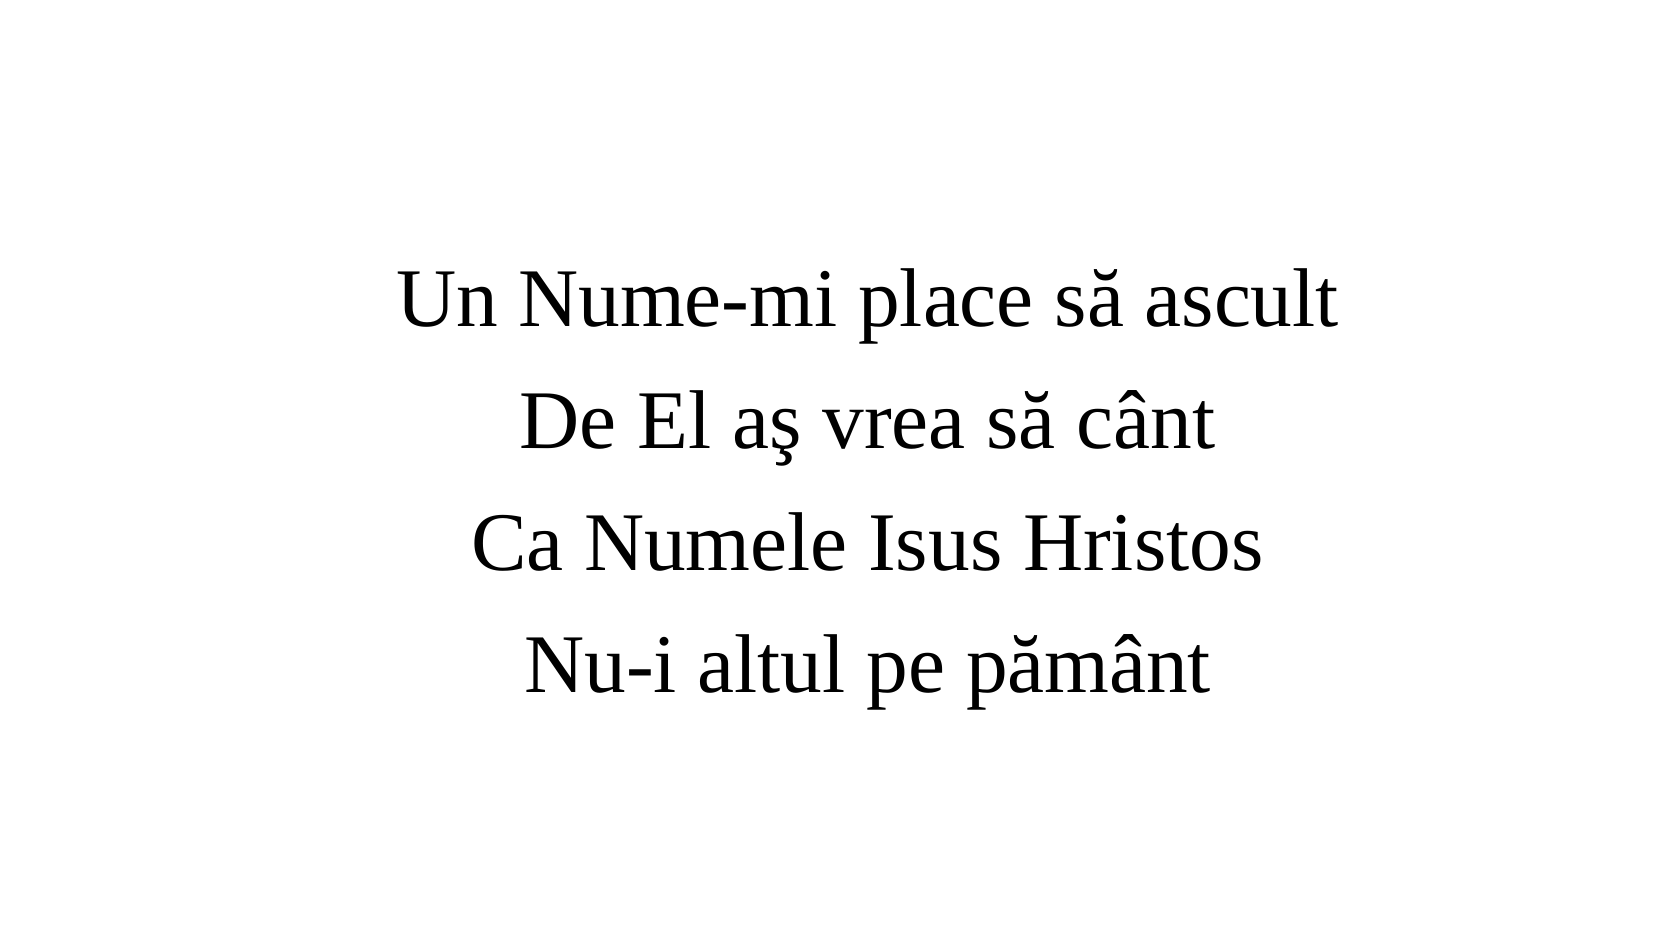

# Un Nume-mi place să ascult
De El aş vrea să cânt
Ca Numele Isus Hristos
Nu-i altul pe pământ